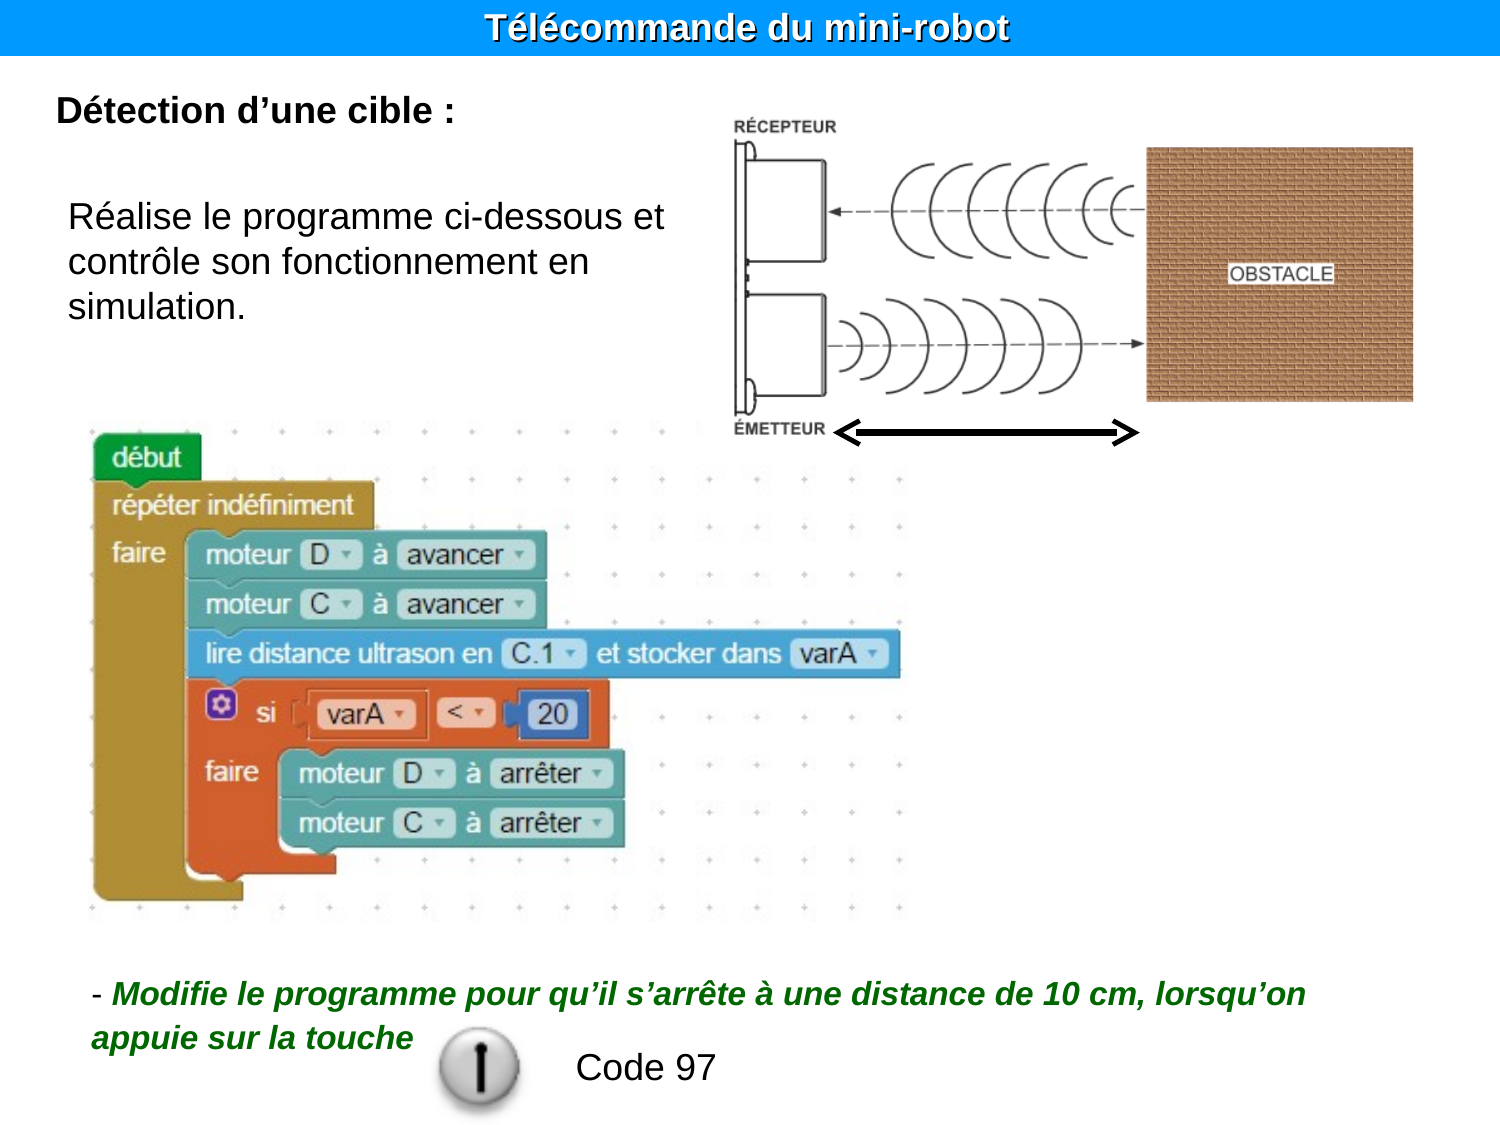

Télécommande du mini-robot
Détection d’une cible :
Réalise le programme ci-dessous et contrôle son fonctionnement en simulation.
- Modifie le programme pour qu’il s’arrête à une distance de 10 cm, lorsqu’on appuie sur la touche
Code 97